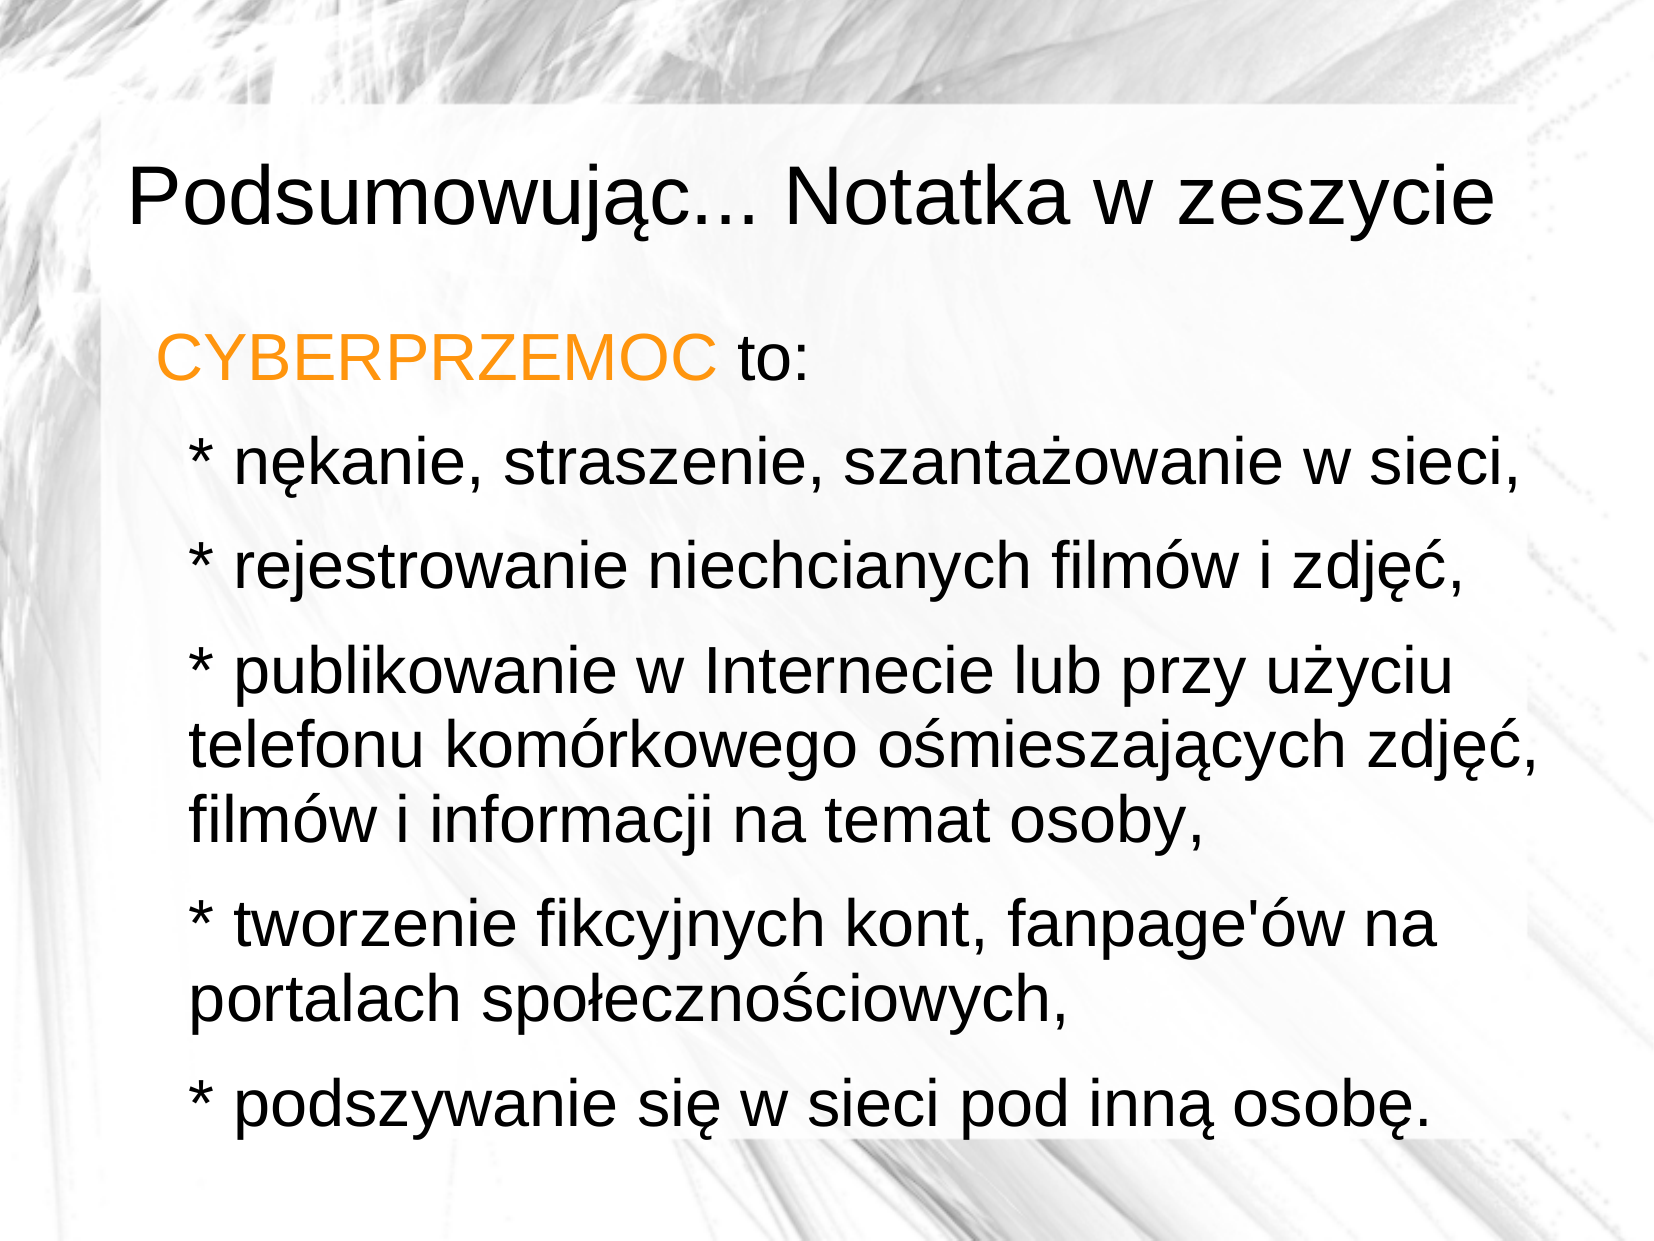

# Podsumowując... Notatka w zeszycie
 CYBERPRZEMOC to:
* nękanie, straszenie, szantażowanie w sieci,
* rejestrowanie niechcianych filmów i zdjęć,
* publikowanie w Internecie lub przy użyciu telefonu komórkowego ośmieszających zdjęć, filmów i informacji na temat osoby,
* tworzenie fikcyjnych kont, fanpage'ów na portalach społecznościowych,
* podszywanie się w sieci pod inną osobę.